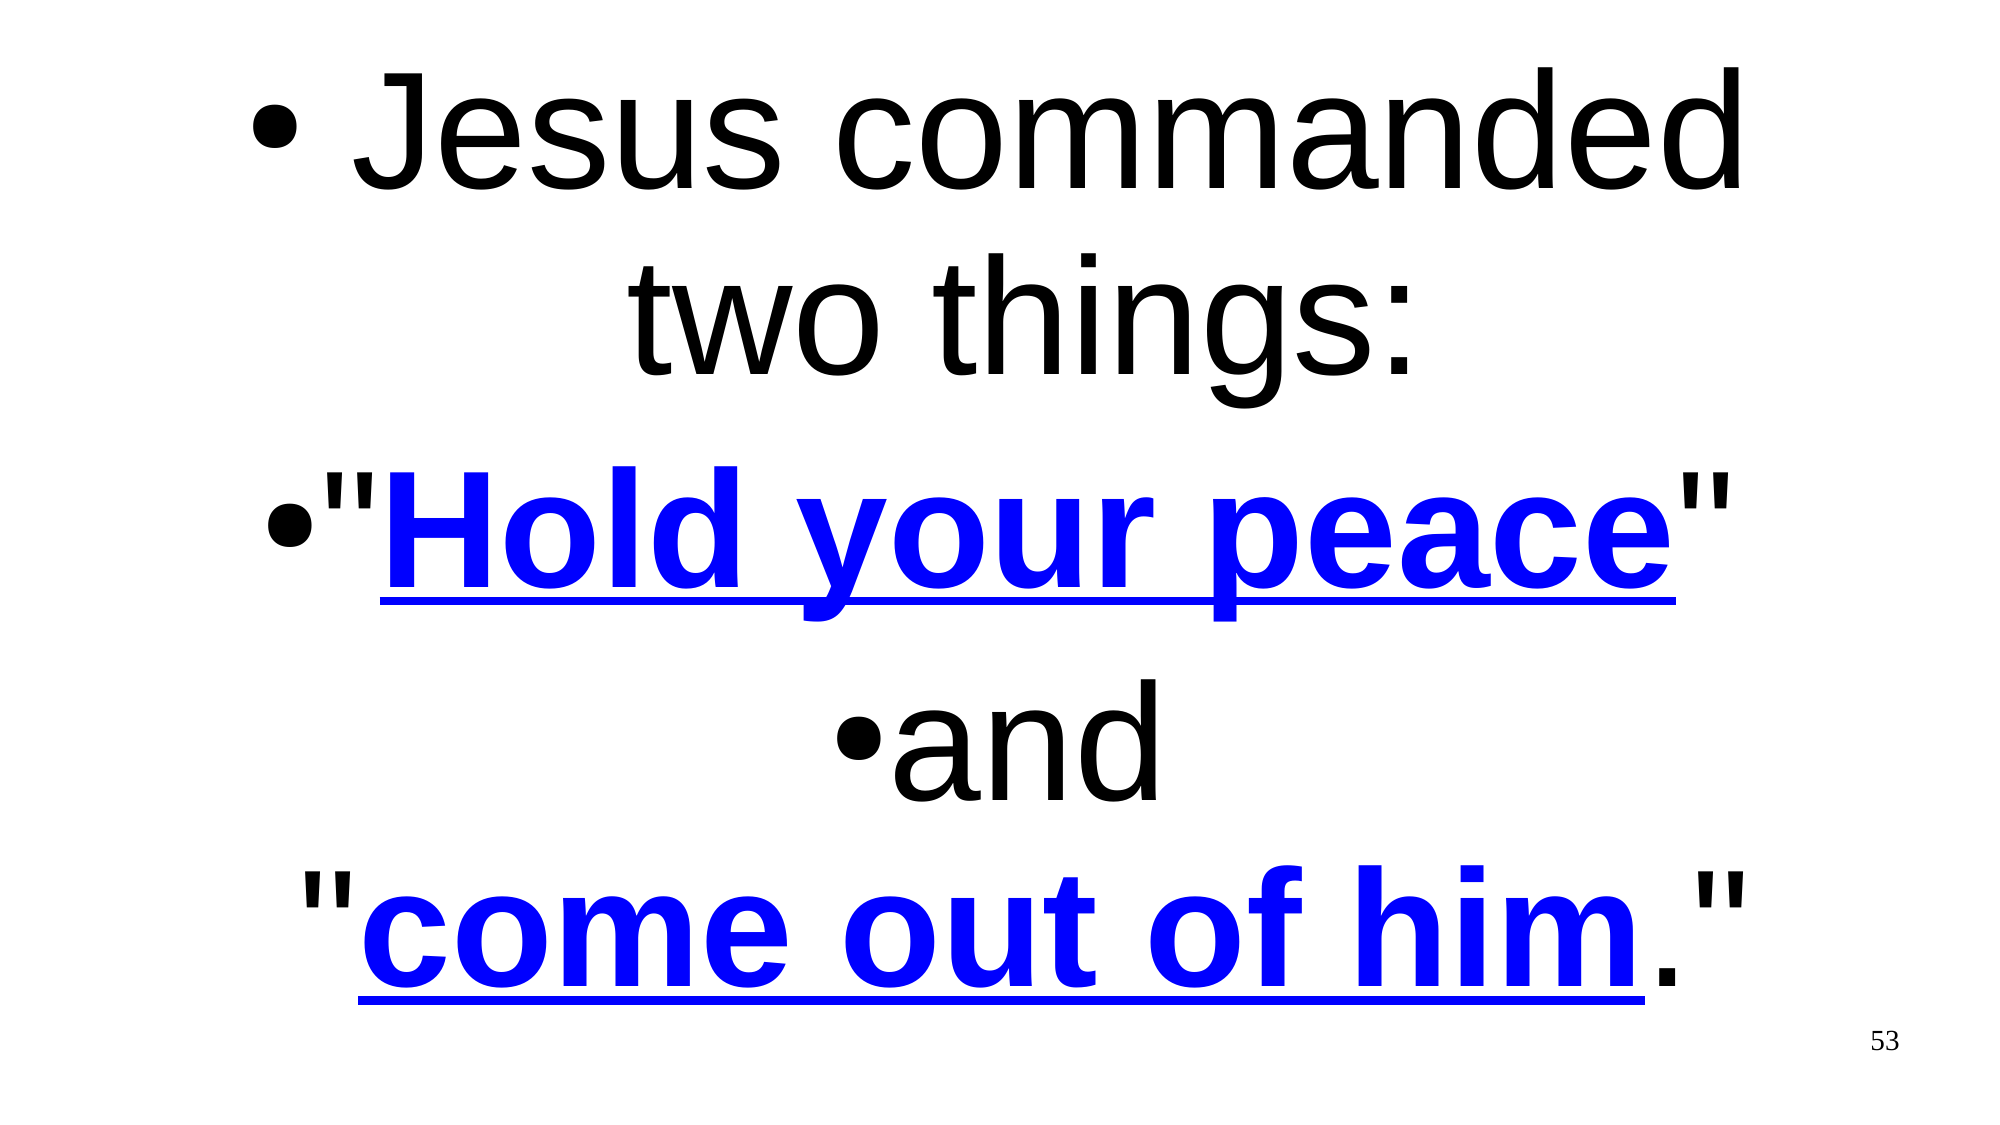

# Jesus commanded two things:
"Hold your peace"
and
"come out of him."
53